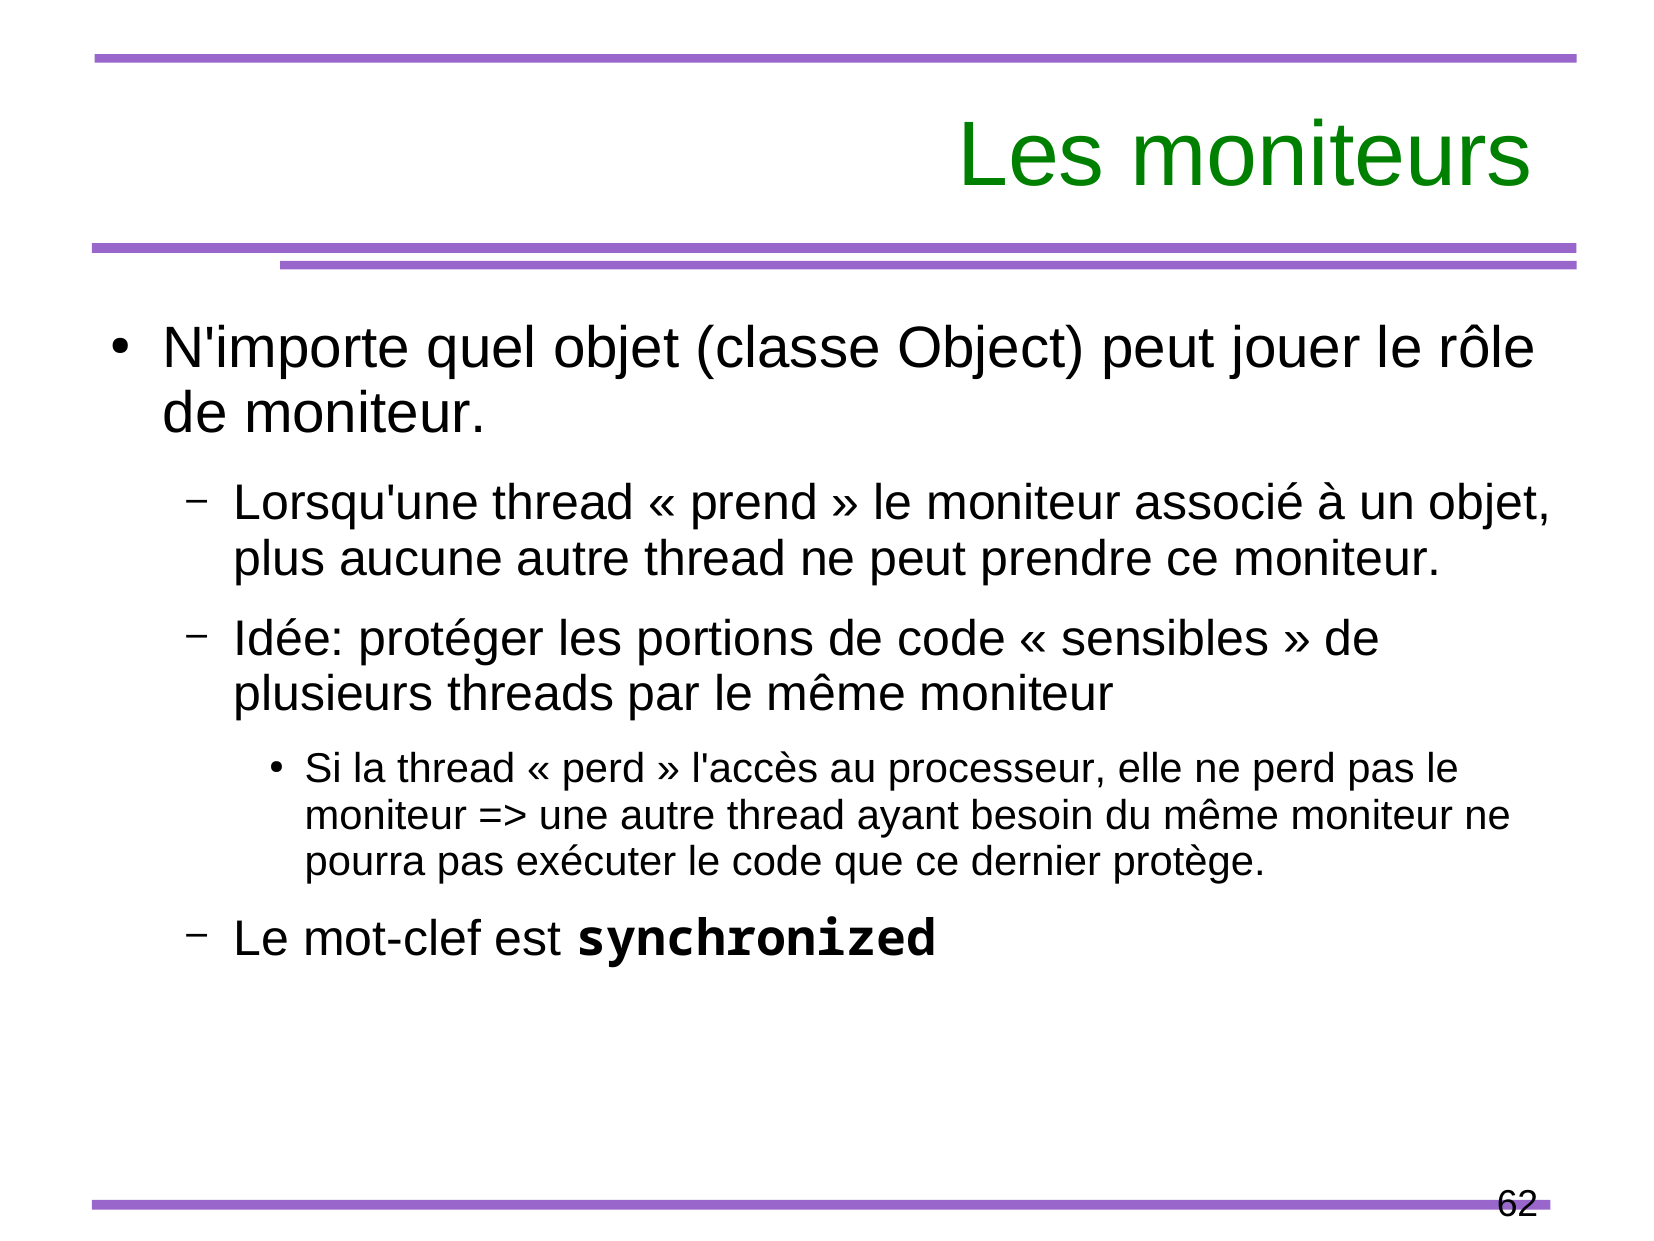

# Les moniteurs
N'importe quel objet (classe Object) peut jouer le rôle de moniteur.
Lorsqu'une thread « prend » le moniteur associé à un objet, plus aucune autre thread ne peut prendre ce moniteur.
Idée: protéger les portions de code « sensibles » de plusieurs threads par le même moniteur
Si la thread « perd » l'accès au processeur, elle ne perd pas le moniteur => une autre thread ayant besoin du même moniteur ne pourra pas exécuter le code que ce dernier protège.
Le mot-clef est synchronized